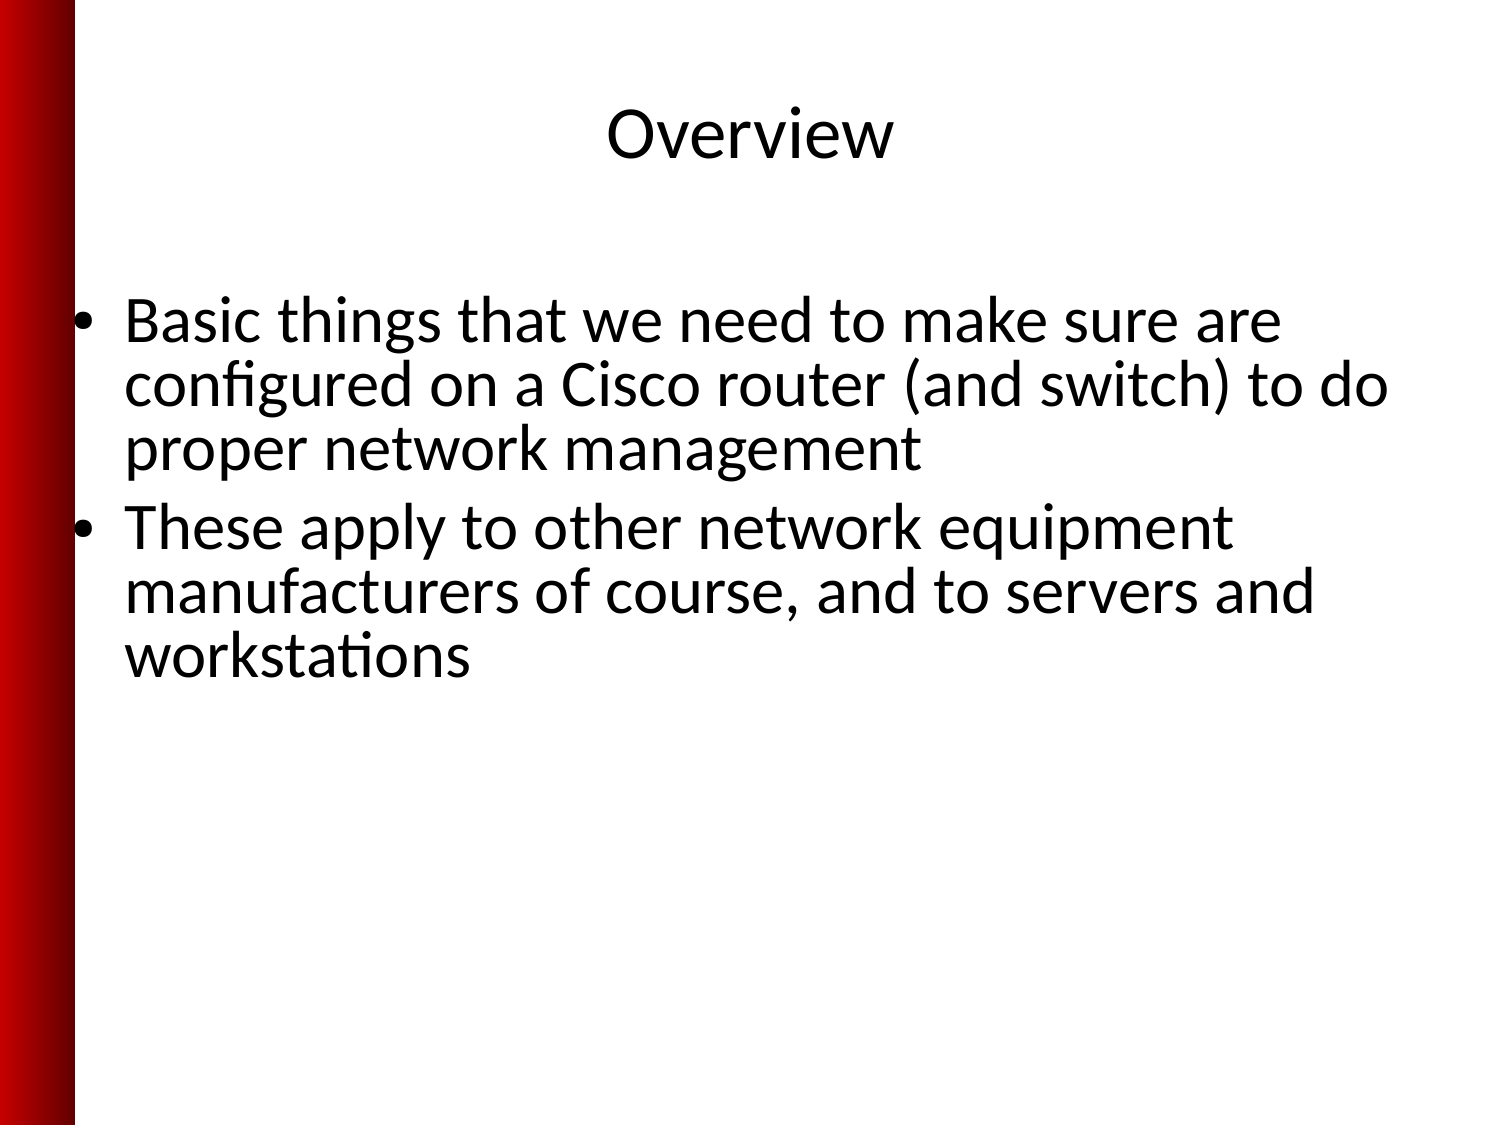

# Overview
Basic things that we need to make sure are configured on a Cisco router (and switch) to do proper network management
These apply to other network equipment manufacturers of course, and to servers and workstations